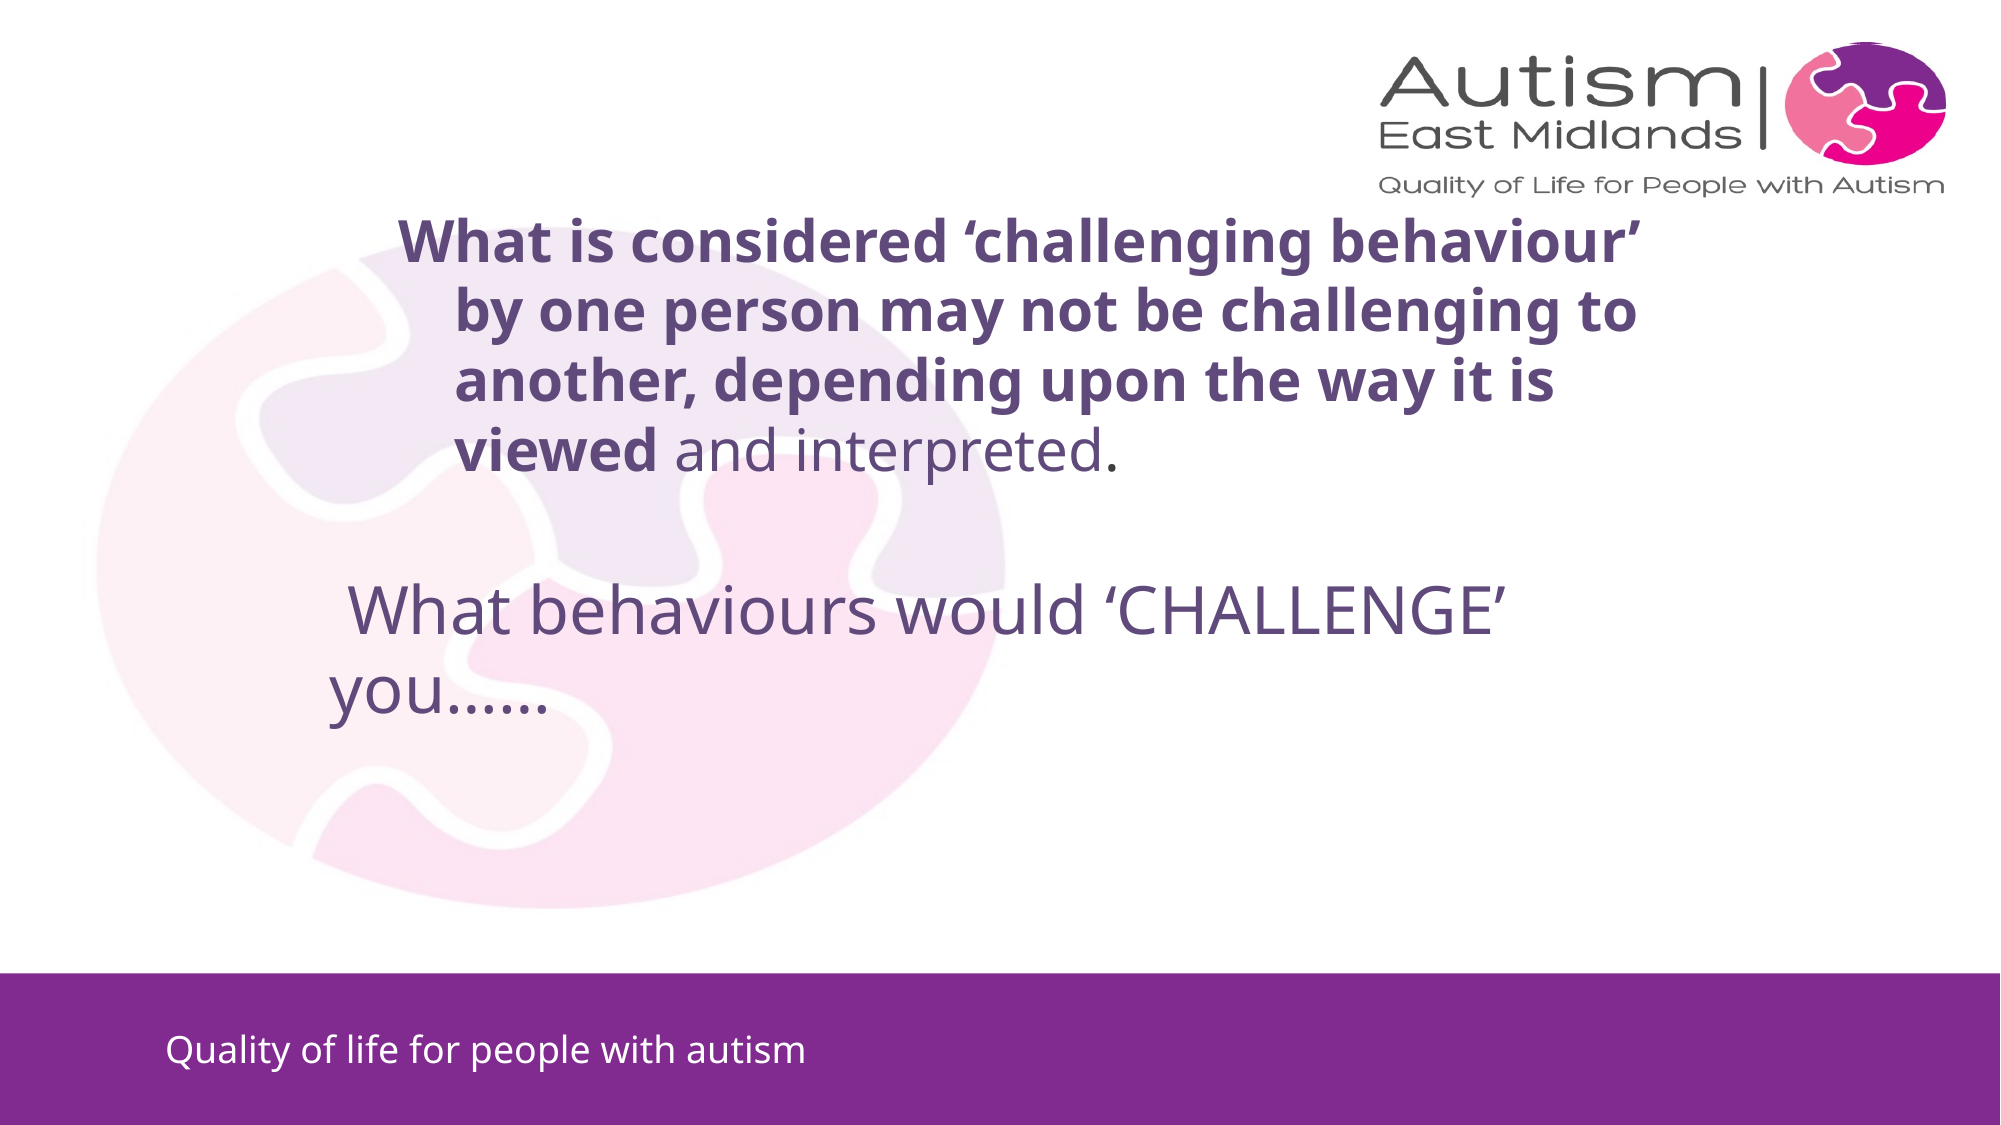

# What is considered ‘challenging behaviour’ by one person may not be challenging to another, depending upon the way it is viewed and interpreted.
 What behaviours would ‘CHALLENGE’ you……